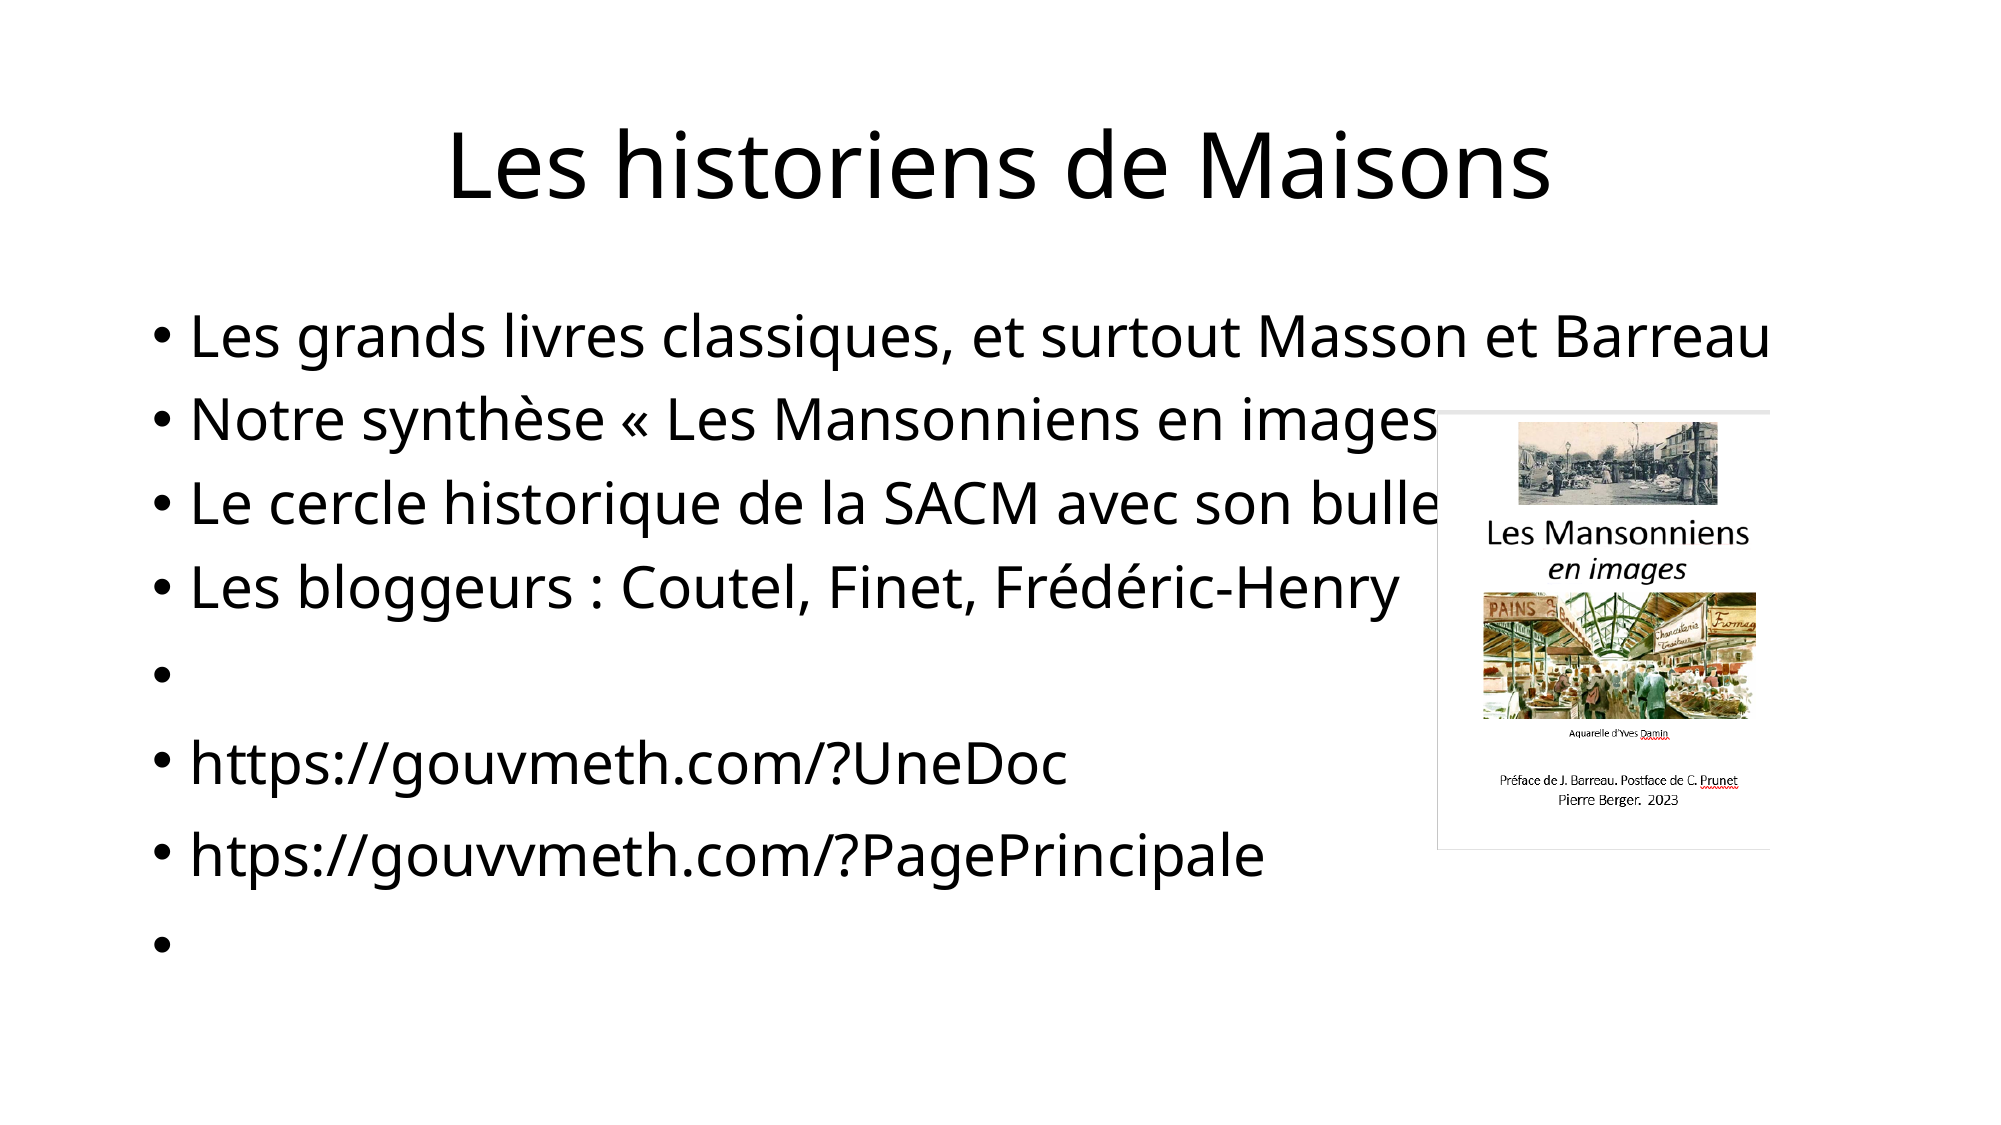

# Les historiens de Maisons
Les grands livres classiques, et surtout Masson et Barreau
Notre synthèse « Les Mansonniens en images »
Le cercle historique de la SACM avec son bulletin.
Les bloggeurs : Coutel, Finet, Frédéric-Henry
https://gouvmeth.com/?UneDoc
htps://gouvvmeth.com/?PagePrincipale